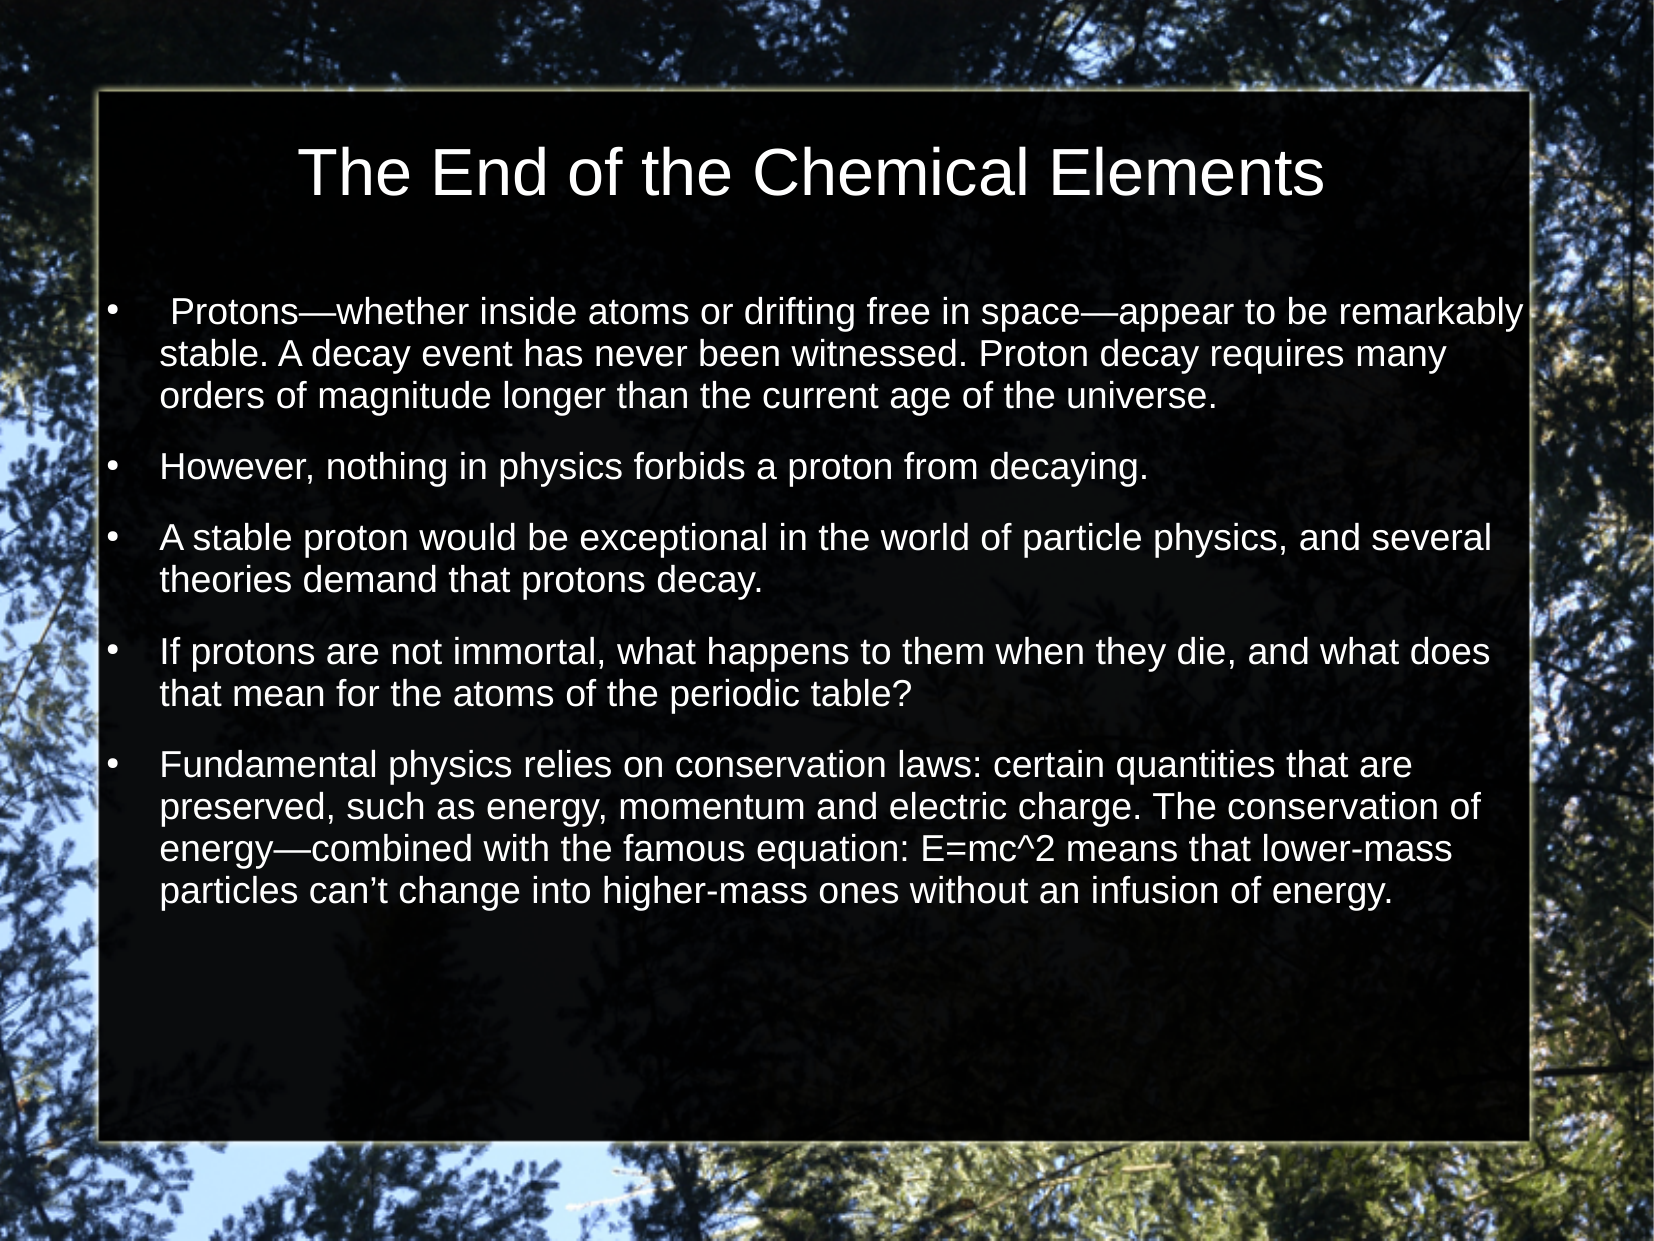

# The End of the Chemical Elements
 Protons—whether inside atoms or drifting free in space—appear to be remarkably stable. A decay event has never been witnessed. Proton decay requires many orders of magnitude longer than the current age of the universe.
However, nothing in physics forbids a proton from decaying.
A stable proton would be exceptional in the world of particle physics, and several theories demand that protons decay.
If protons are not immortal, what happens to them when they die, and what does that mean for the atoms of the periodic table?
Fundamental physics relies on conservation laws: certain quantities that are preserved, such as energy, momentum and electric charge. The conservation of energy—combined with the famous equation: E=mc^2 means that lower-mass particles can’t change into higher-mass ones without an infusion of energy.